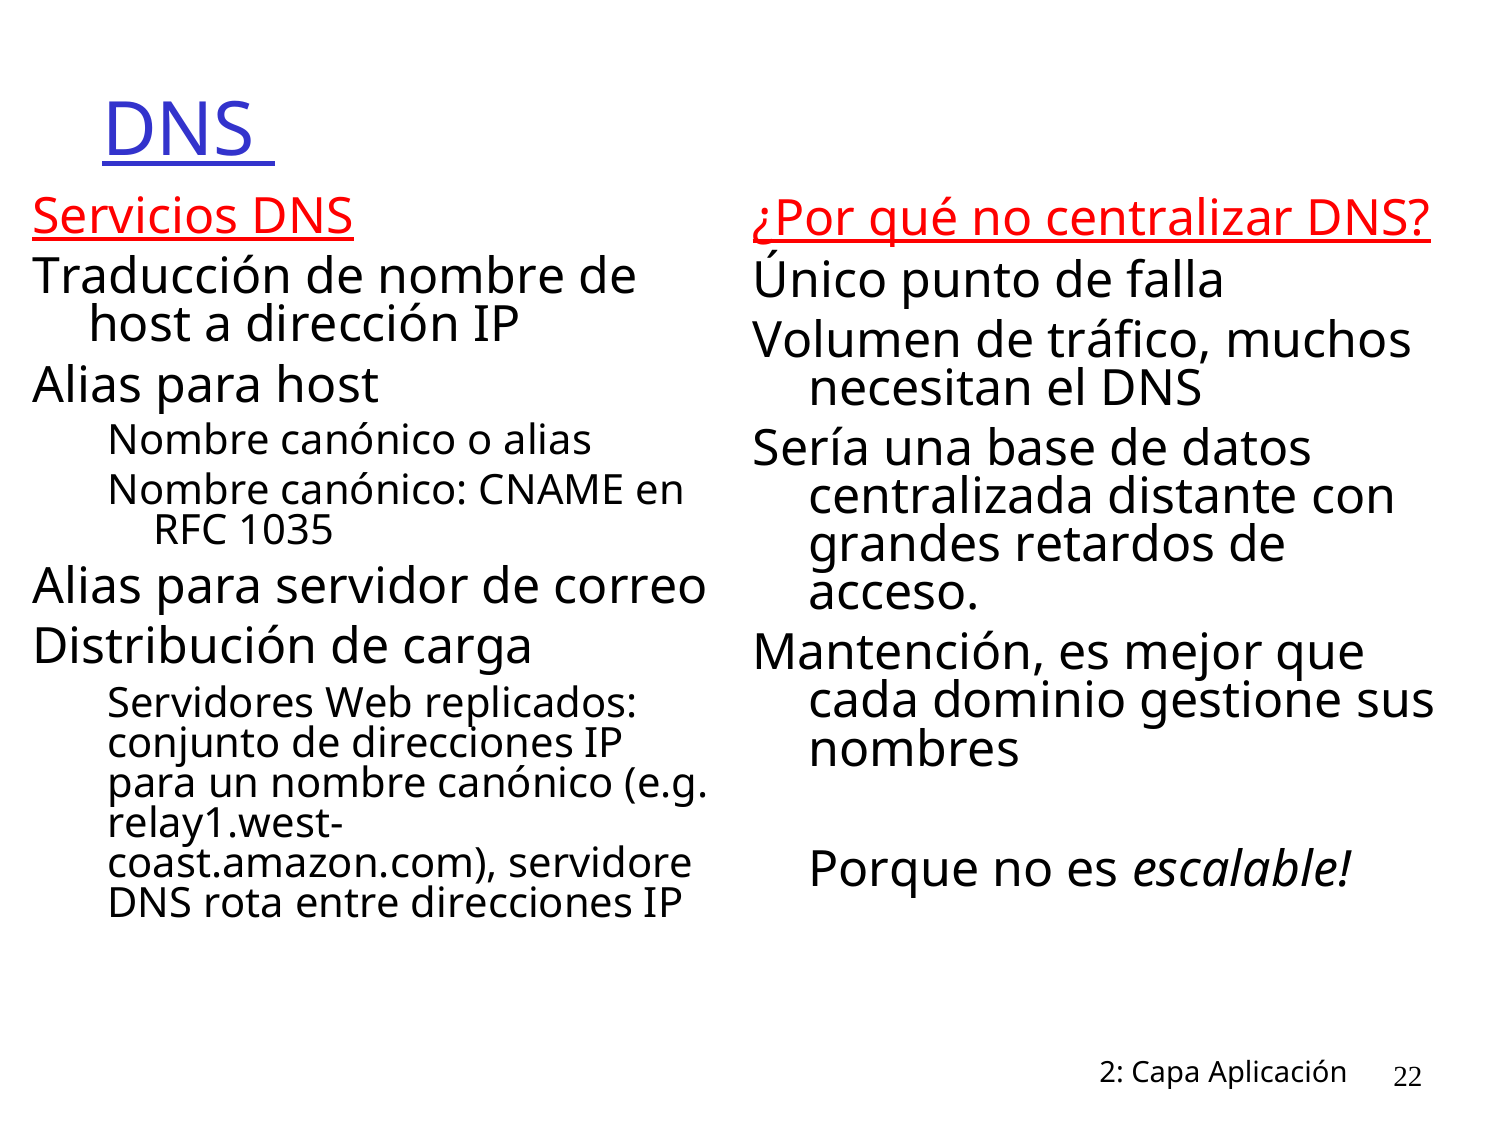

DNS
¿Por qué no centralizar DNS?
Único punto de falla
Volumen de tráfico, muchos necesitan el DNS
Sería una base de datos centralizada distante con grandes retardos de acceso.
Mantención, es mejor que cada dominio gestione sus nombres
	Porque no es escalable!
Servicios DNS
Traducción de nombre de host a dirección IP
Alias para host
Nombre canónico o alias
Nombre canónico: CNAME en RFC 1035
Alias para servidor de correo
Distribución de carga
Servidores Web replicados: conjunto de direcciones IP para un nombre canónico (e.g. relay1.west-coast.amazon.com), servidore DNS rota entre direcciones IP